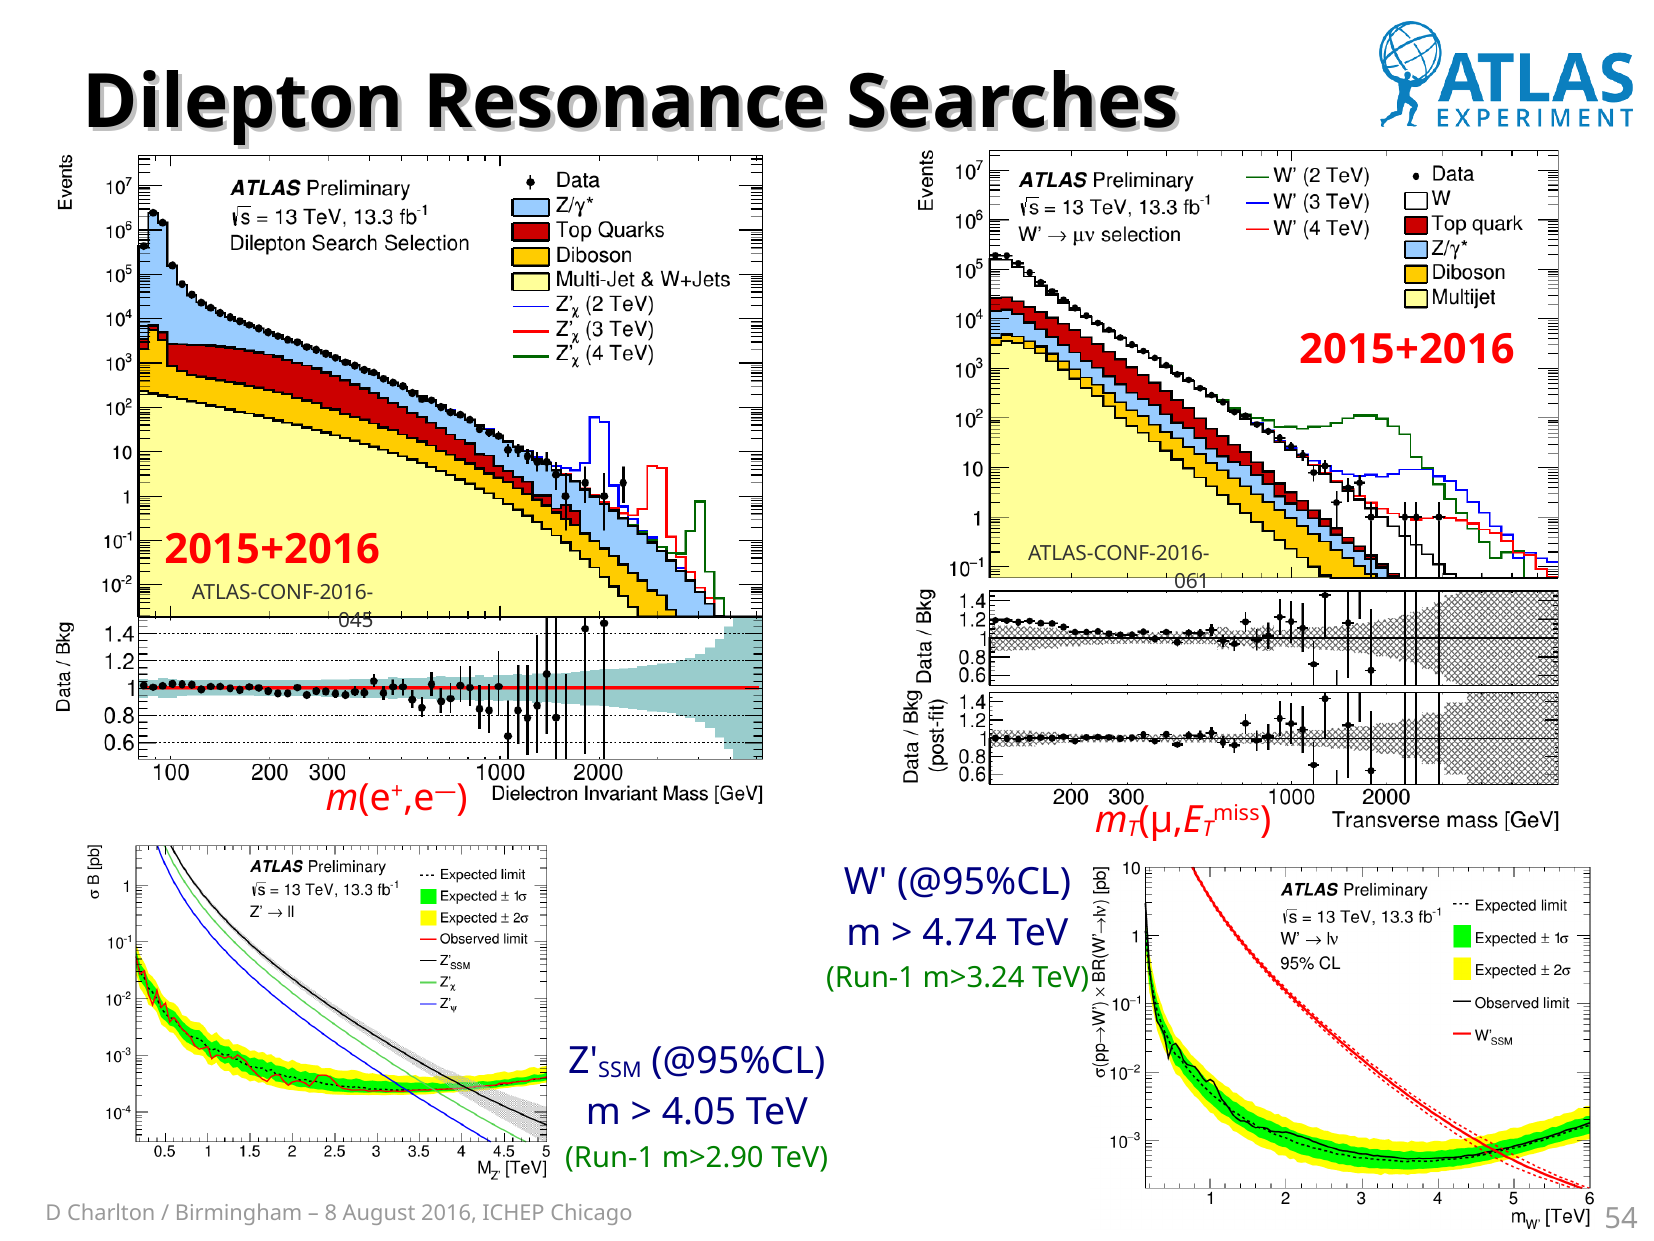

# Dilepton Resonance Searches
2015+2016
2015+2016
ATLAS-CONF-2016-061
ATLAS-CONF-2016-045
m(e+,e—)
mT(μ,ETmiss)
W' (@95%CL)
m > 4.74 TeV
(Run-1 m>3.24 TeV)
Z'SSM (@95%CL)
m > 4.05 TeV
(Run-1 m>2.90 TeV)